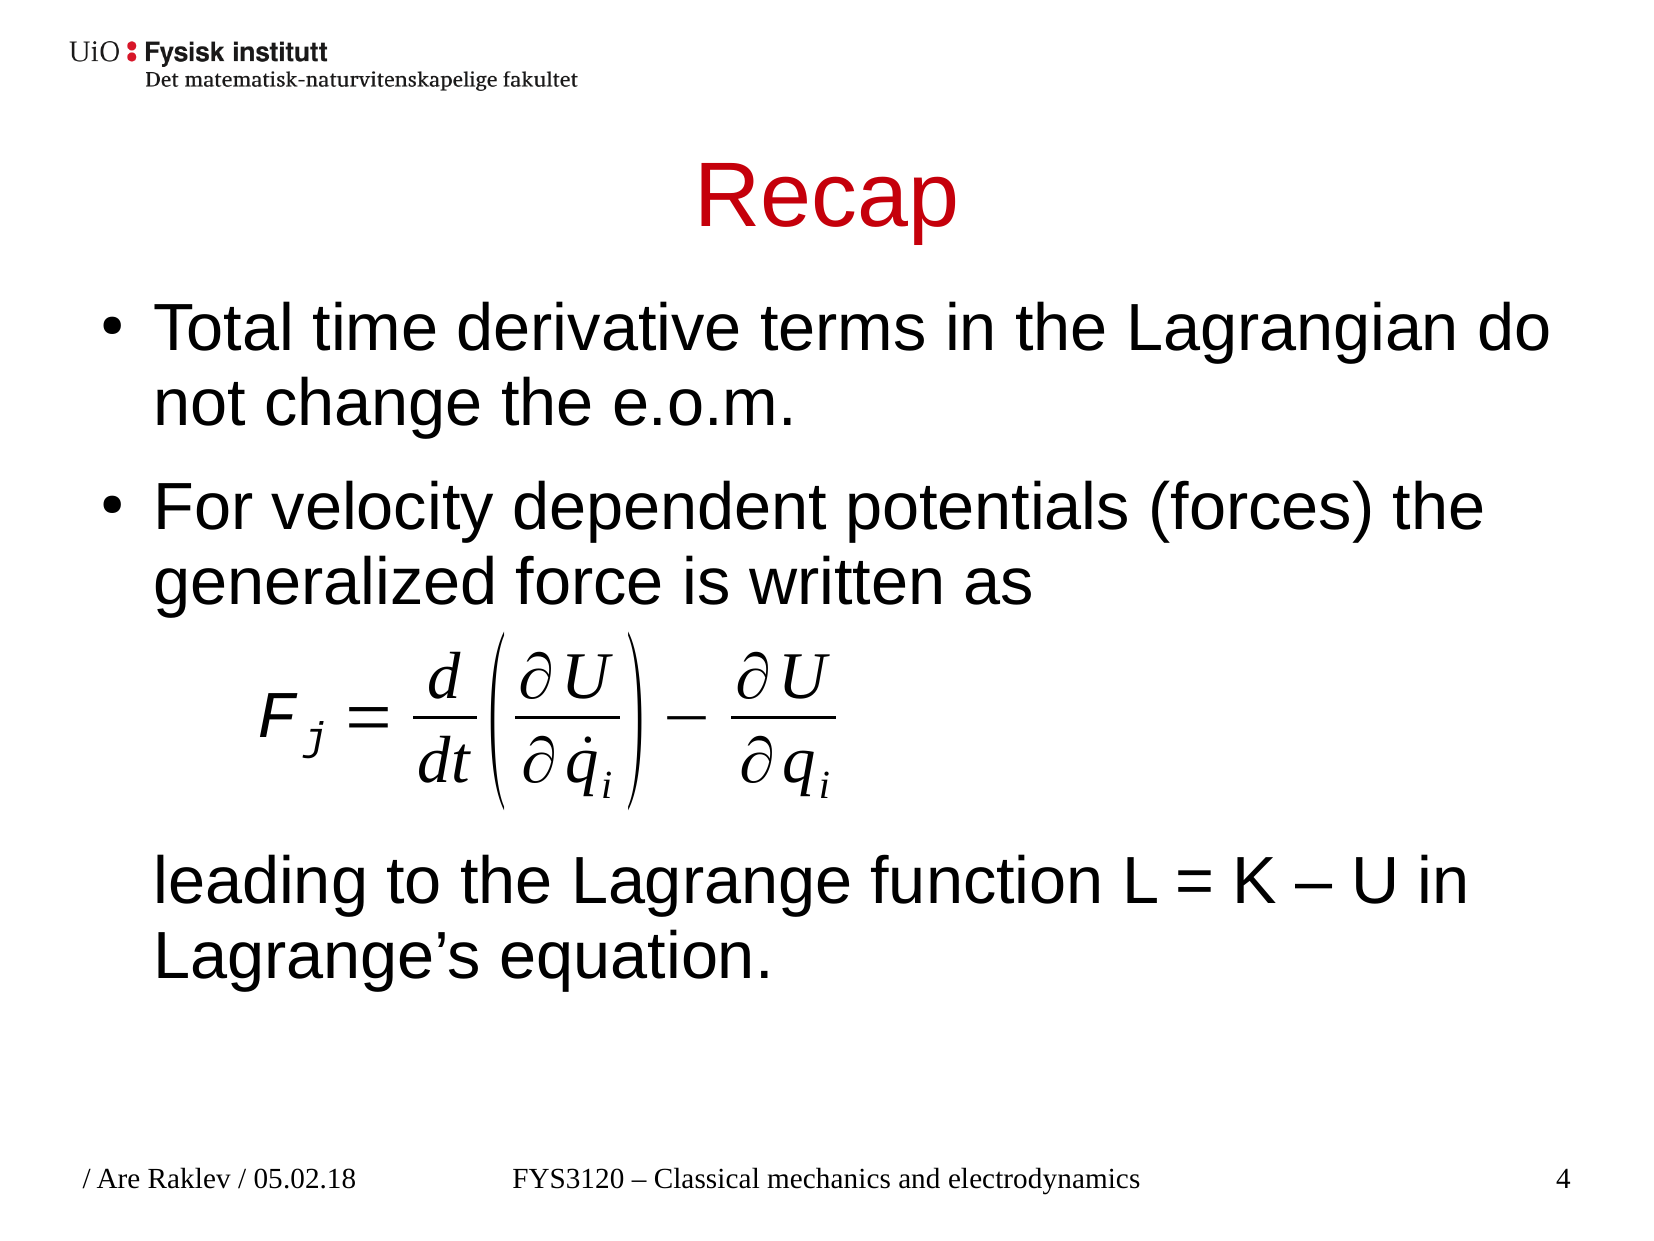

# Recap
Total time derivative terms in the Lagrangian do not change the e.o.m.
For velocity dependent potentials (forces) the generalized force is written as
leading to the Lagrange function L = K – U in Lagrange’s equation.
/ Are Raklev / 05.02.18
FYS3120 – Classical mechanics and electrodynamics
4